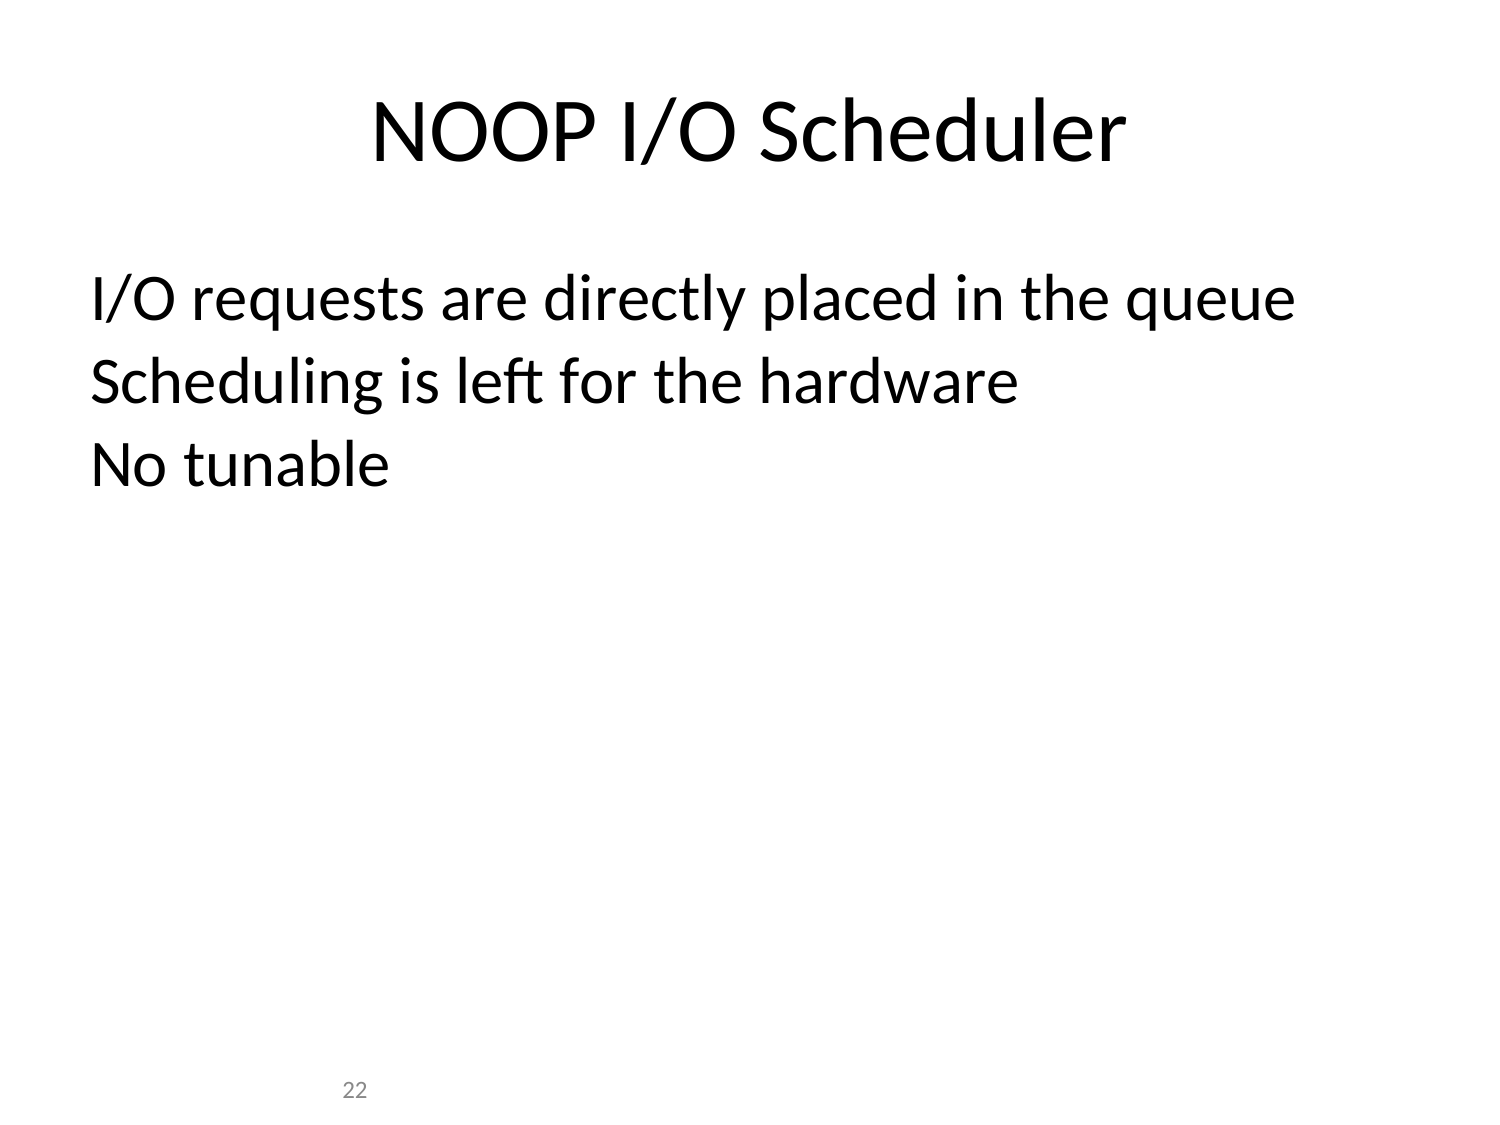

NOOP I/O Scheduler
I/O requests are directly placed in the queue
Scheduling is left for the hardware
No tunable